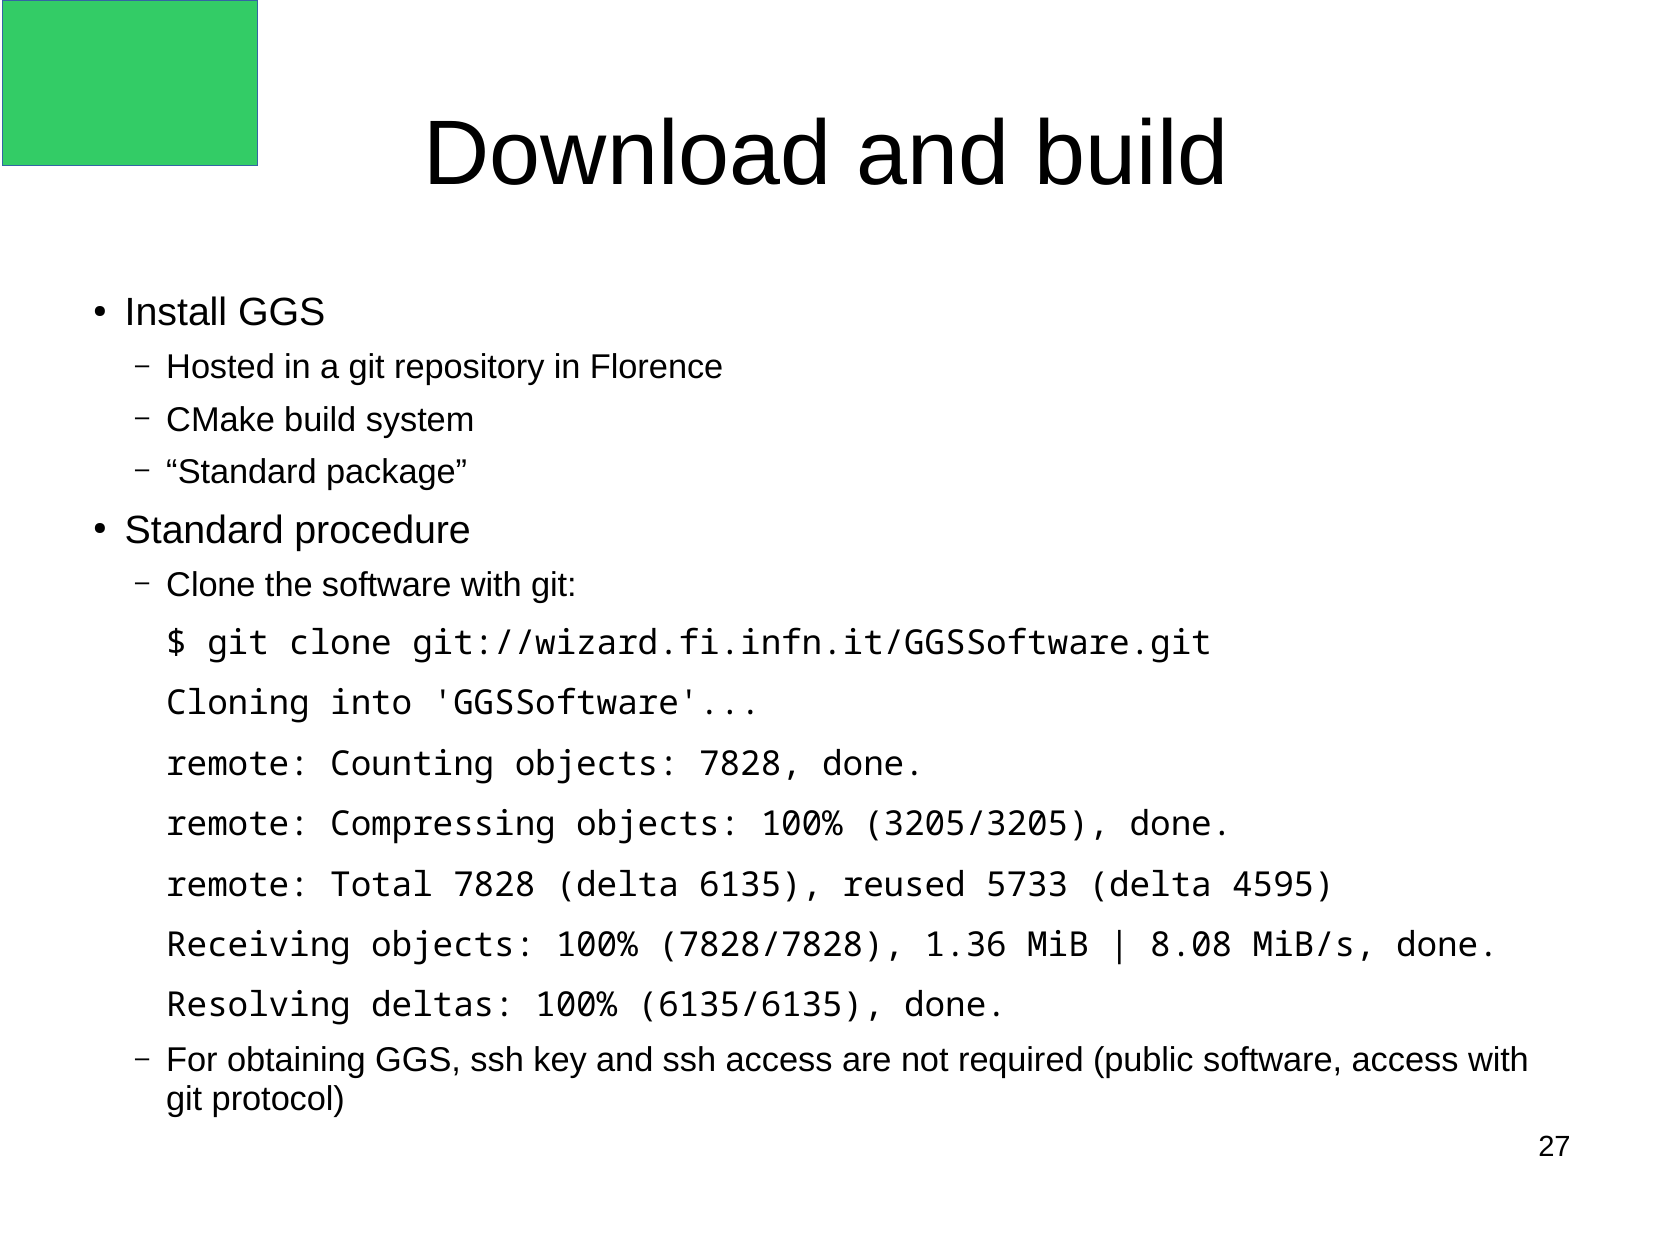

# Download and build
Install GGS
Hosted in a git repository in Florence
CMake build system
“Standard package”
Standard procedure
Clone the software with git:
$ git clone git://wizard.fi.infn.it/GGSSoftware.git
Cloning into 'GGSSoftware'...
remote: Counting objects: 7828, done.
remote: Compressing objects: 100% (3205/3205), done.
remote: Total 7828 (delta 6135), reused 5733 (delta 4595)
Receiving objects: 100% (7828/7828), 1.36 MiB | 8.08 MiB/s, done.
Resolving deltas: 100% (6135/6135), done.
For obtaining GGS, ssh key and ssh access are not required (public software, access with git protocol)
27